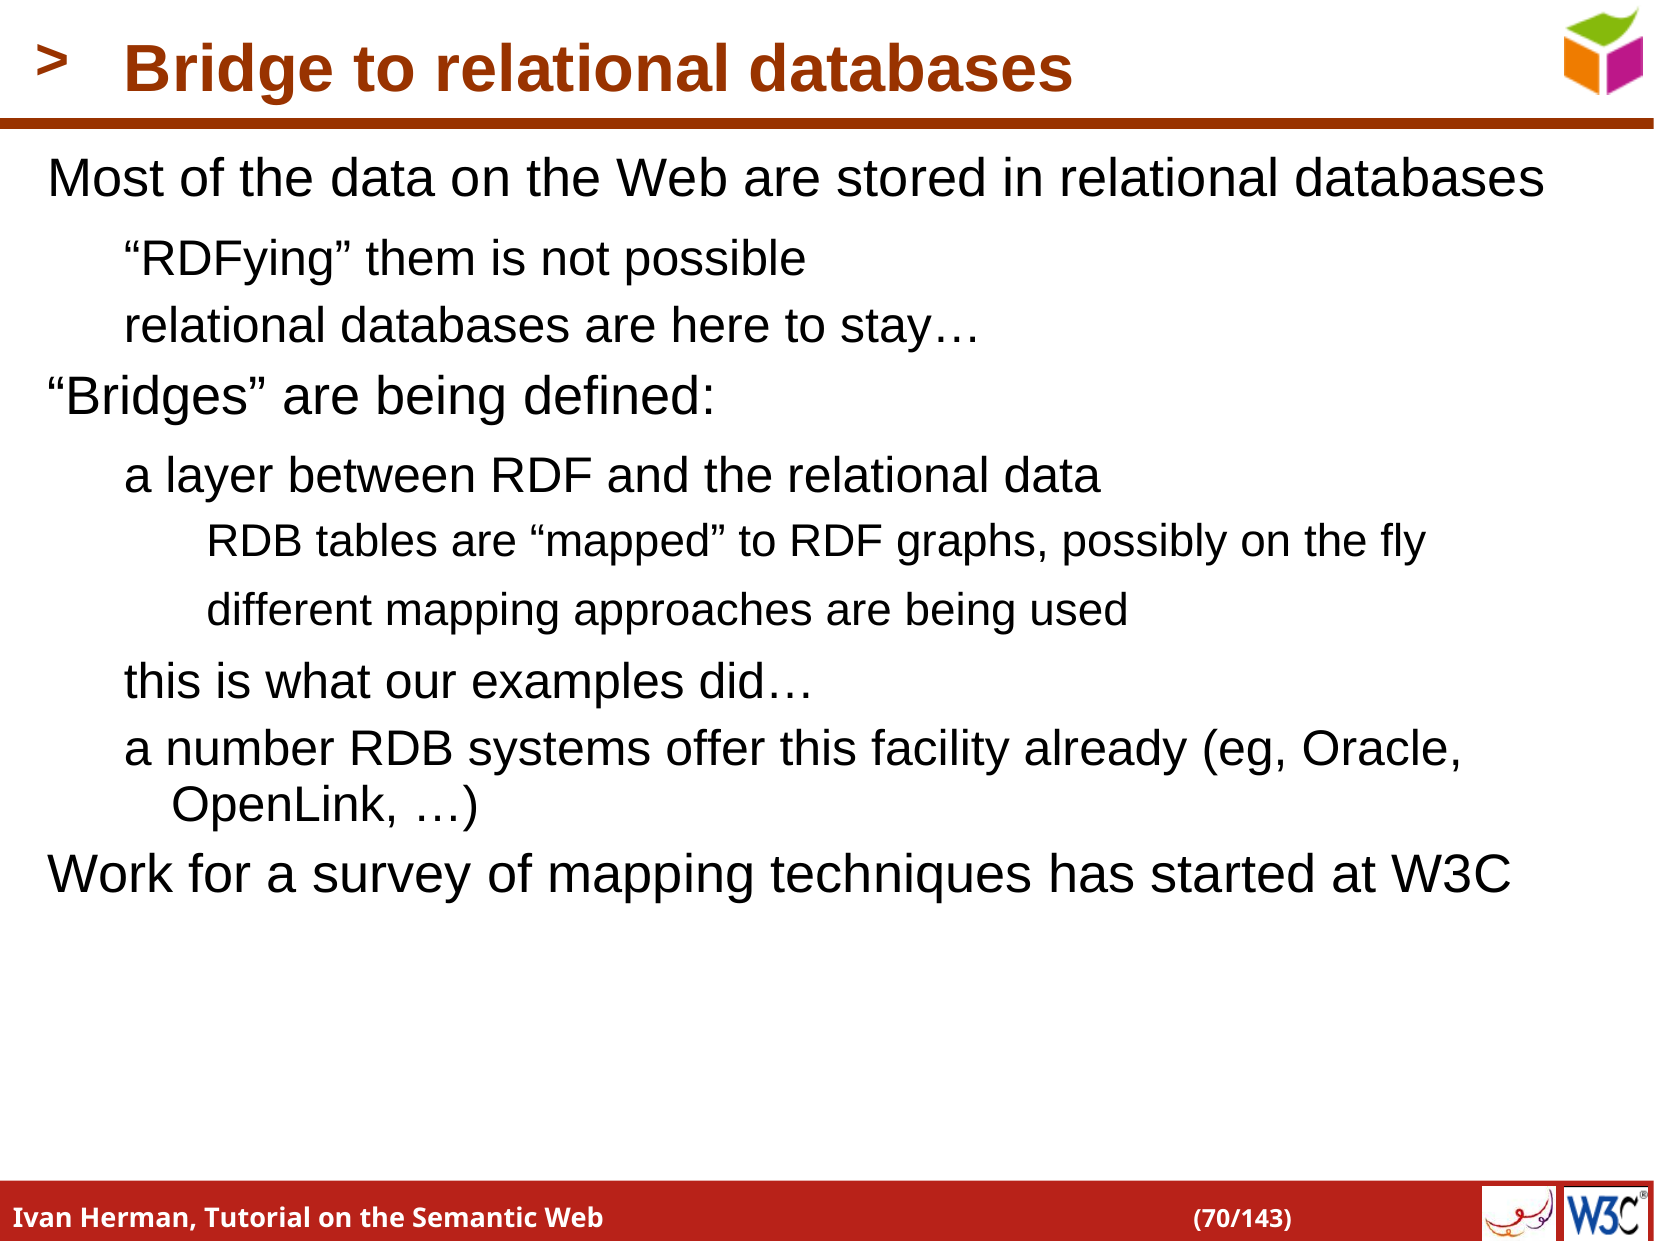

# Bridge to relational databases
Most of the data on the Web are stored in relational databases
“RDFying” them is not possible
relational databases are here to stay…
“Bridges” are being defined:
a layer between RDF and the relational data
RDB tables are “mapped” to RDF graphs, possibly on the fly
different mapping approaches are being used
this is what our examples did…
a number RDB systems offer this facility already (eg, Oracle, OpenLink, …)
Work for a survey of mapping techniques has started at W3C